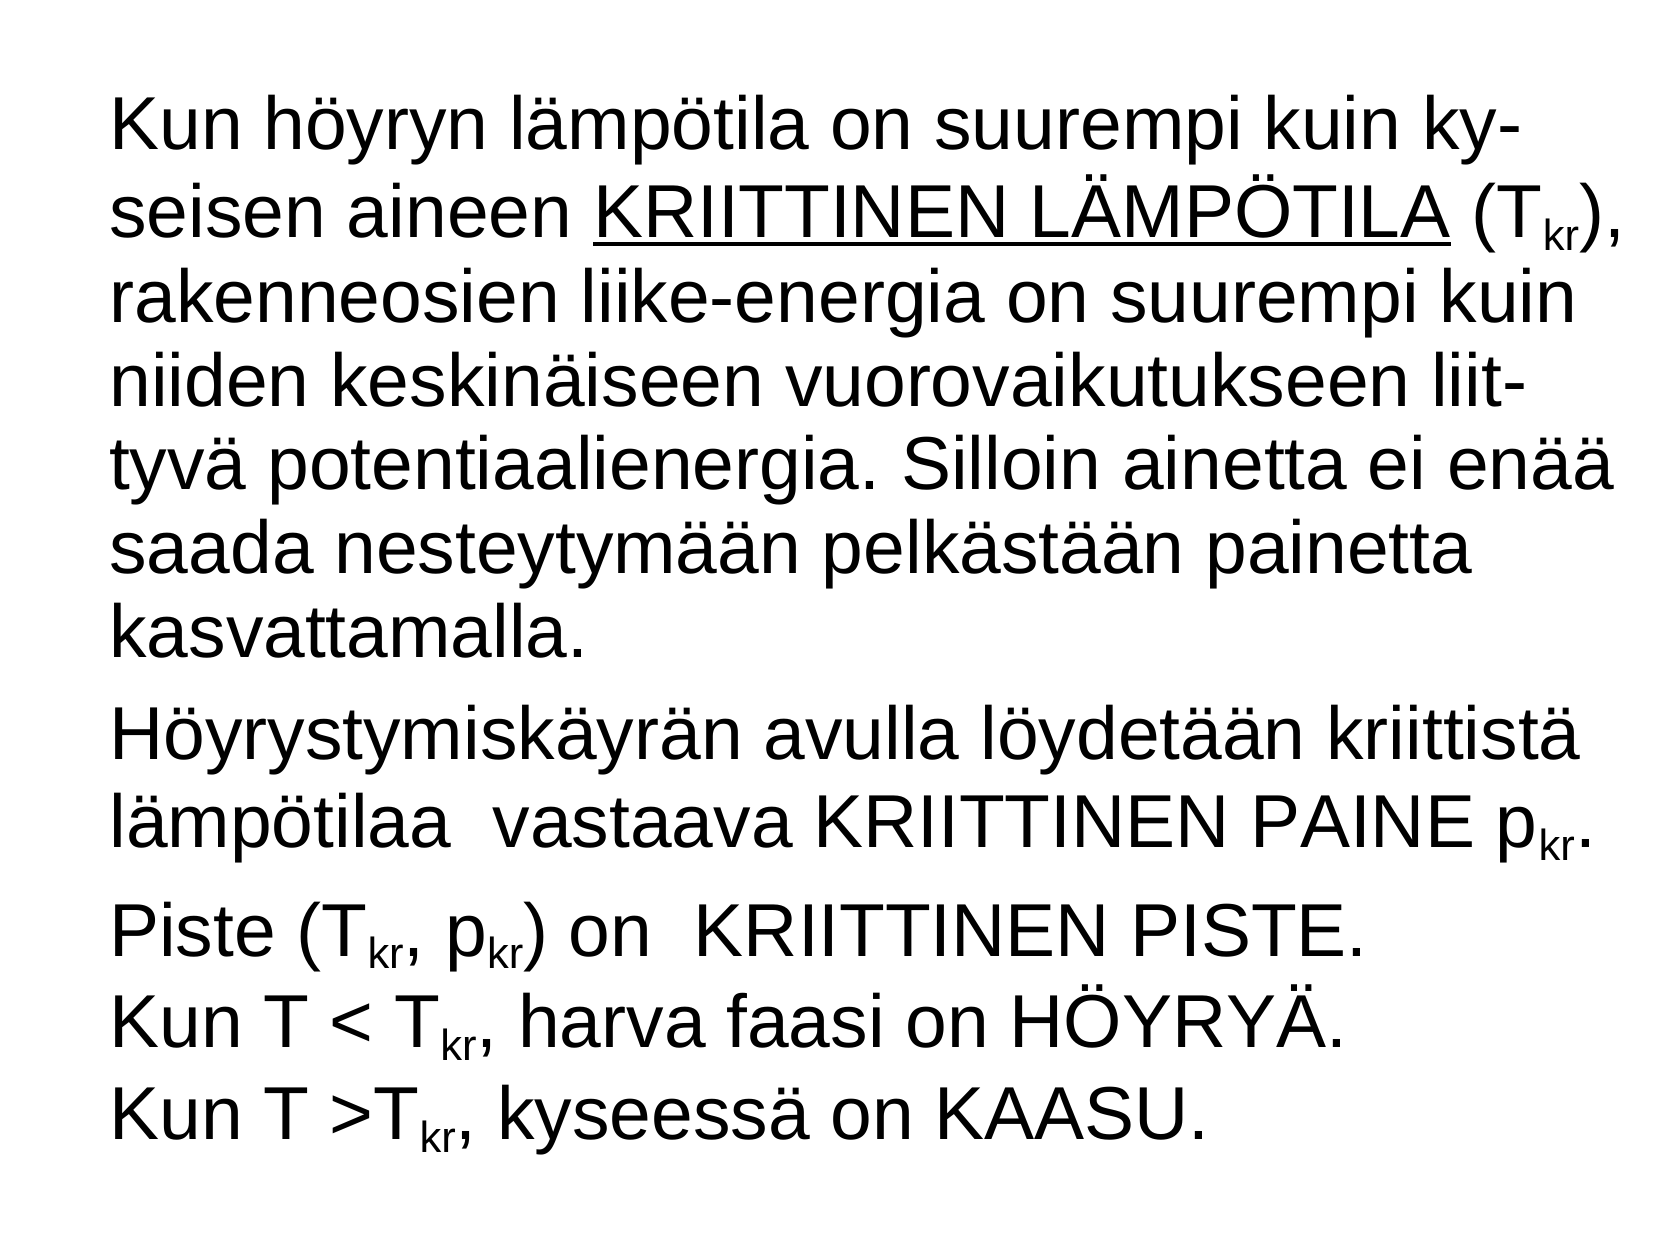

Kun höyryn lämpötila on suurempi kuin ky-seisen aineen KRIITTINEN LÄMPÖTILA (Tkr), rakenneosien liike-energia on suurempi kuin niiden keskinäiseen vuorovaikutukseen liit- tyvä potentiaalienergia. Silloin ainetta ei enää saada nesteytymään pelkästään painetta kasvattamalla.
Höyrystymiskäyrän avulla löydetään kriittistä
lämpötilaa vastaava KRIITTINEN PAINE pkr.
Piste (Tkr, pkr) on KRIITTINEN PISTE.
Kun T < Tkr, harva faasi on HÖYRYÄ.
Kun T >Tkr, kyseessä on KAASU.